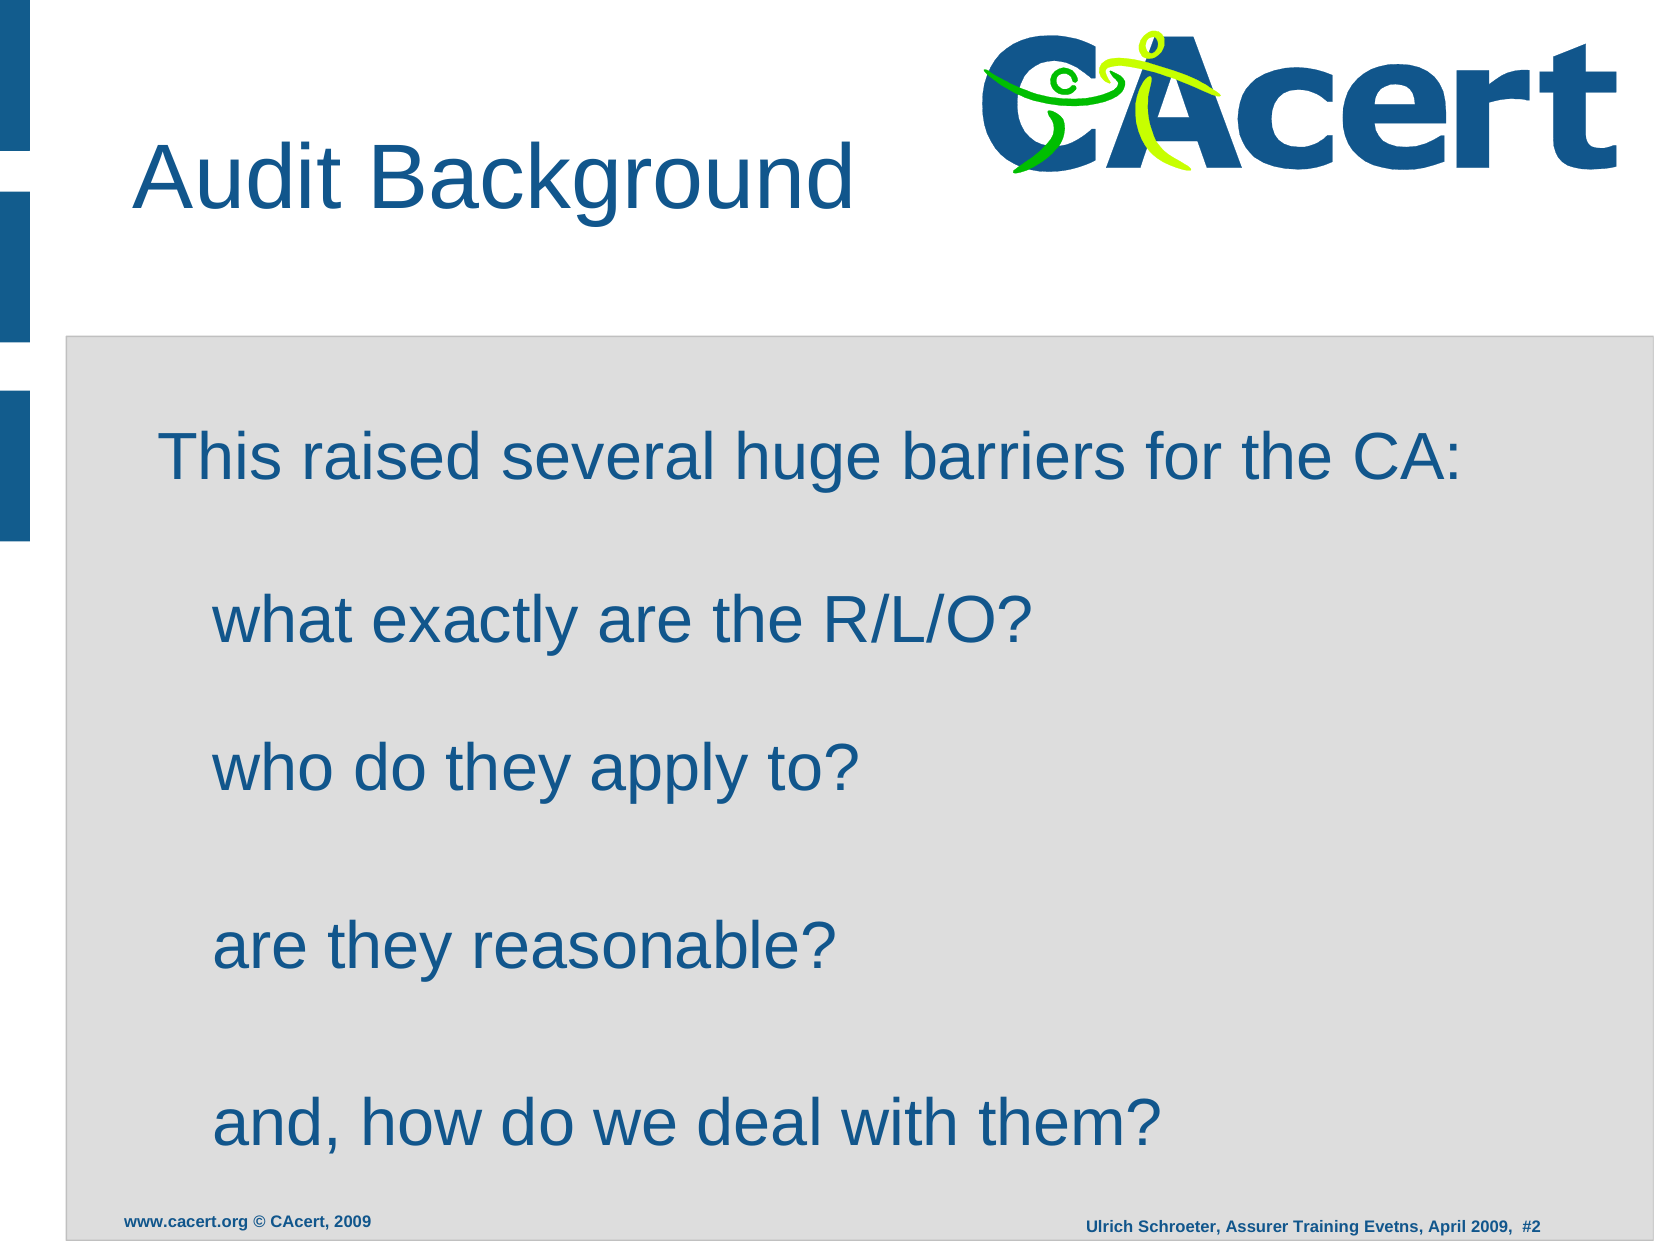

Audit Background
This raised several huge barriers for the CA:
 what exactly are the R/L/O?
 who do they apply to?
 are they reasonable?
 and, how do we deal with them?